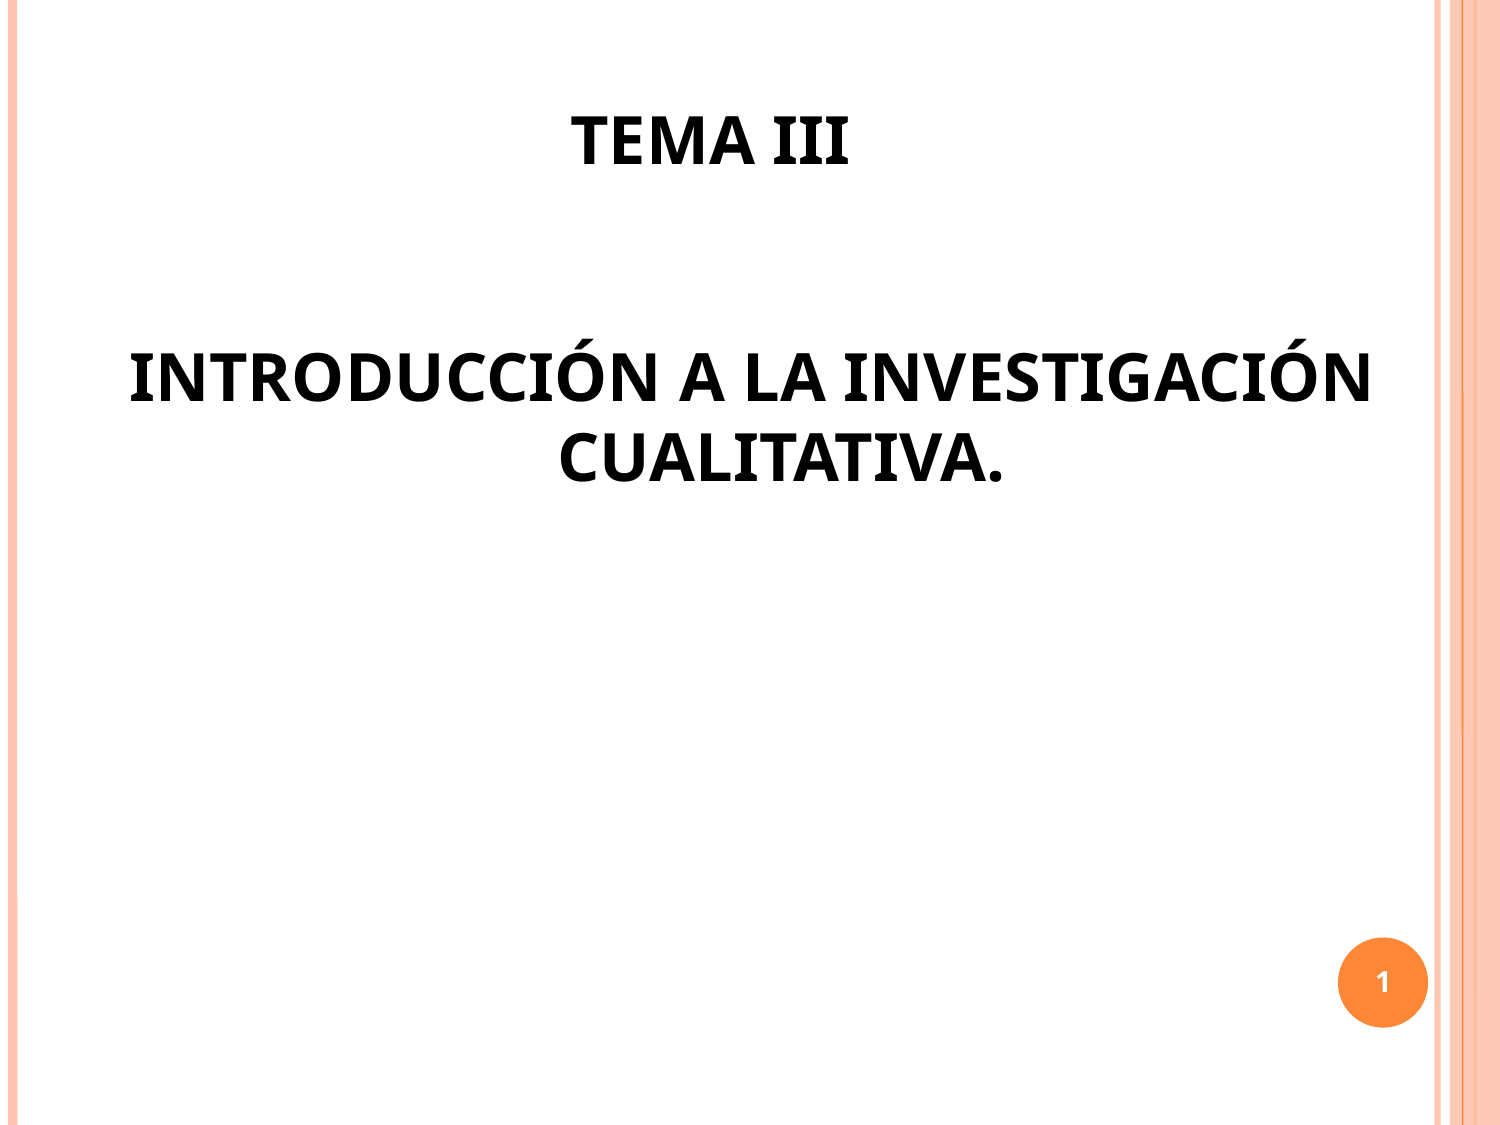

TEMA III
 INTRODUCCIÓN A LA INVESTIGACIÓN CUALITATIVA.